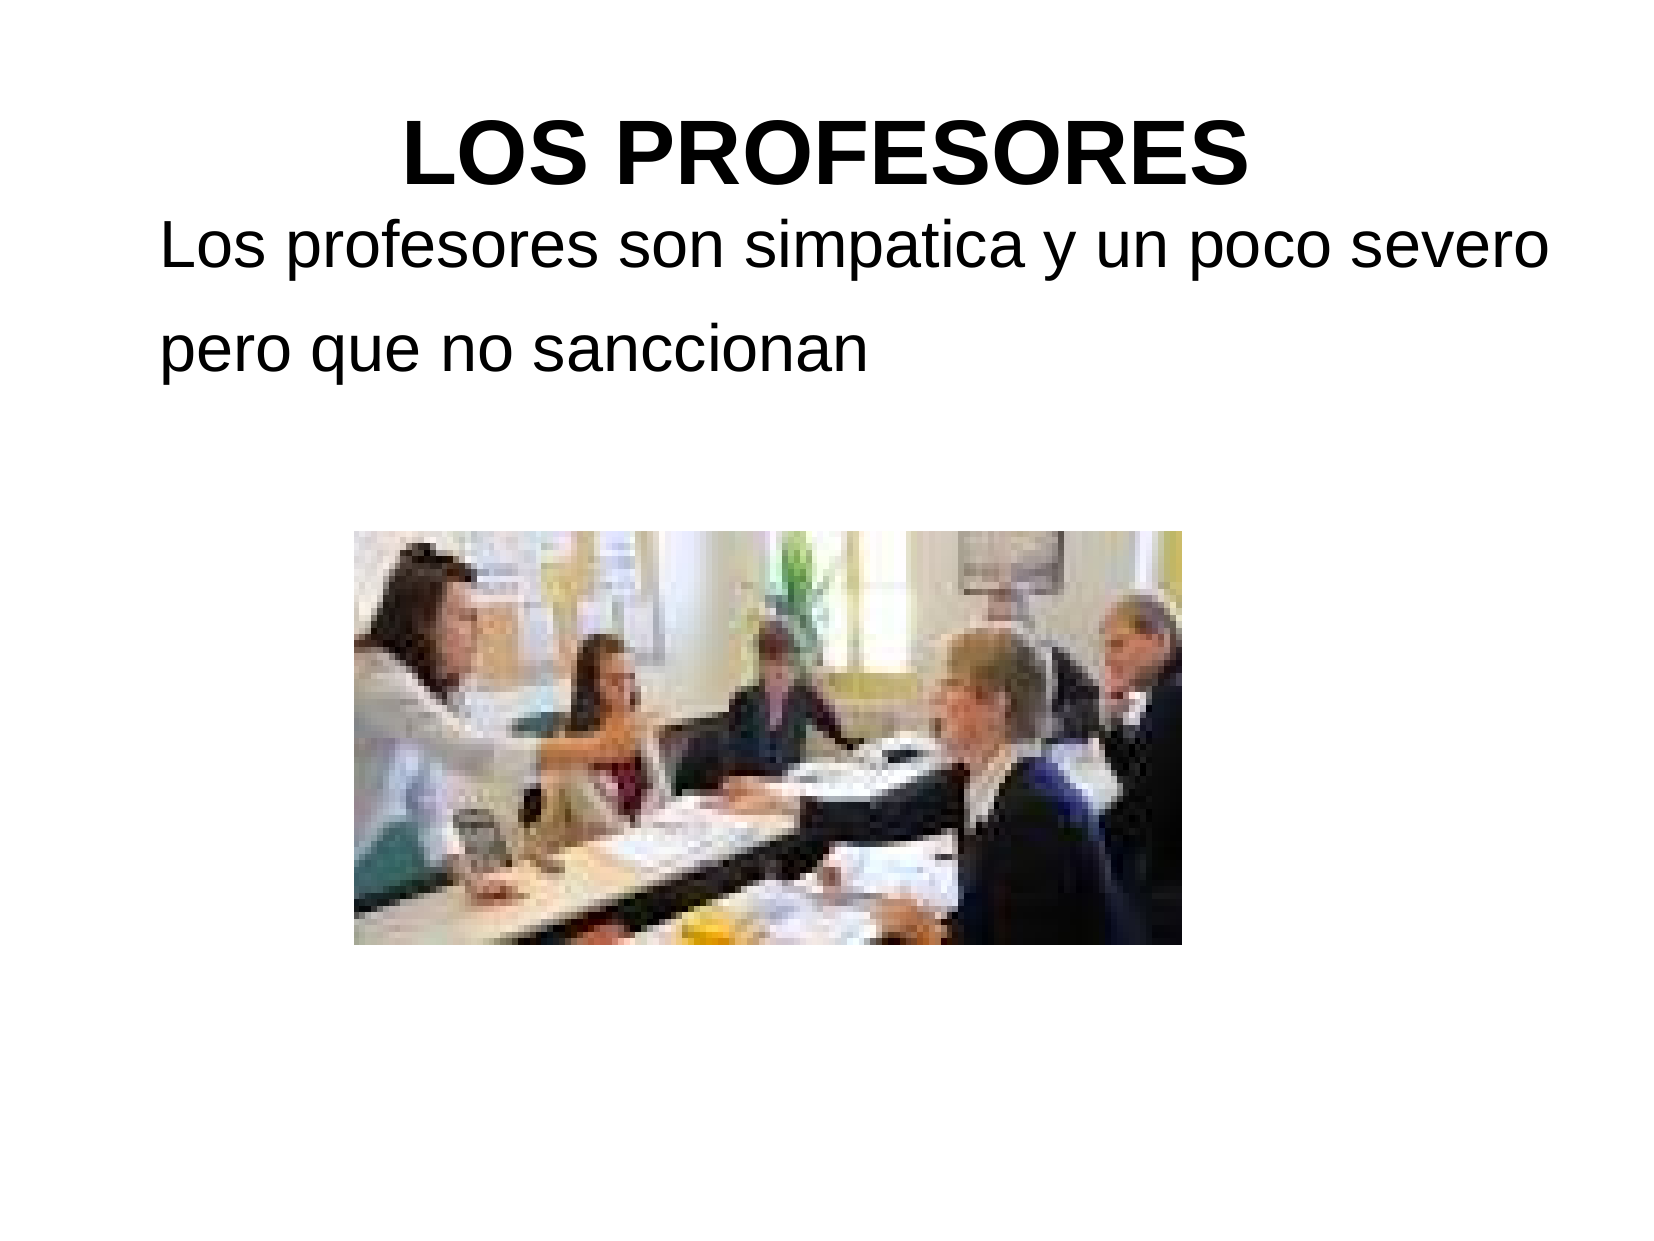

# LOS PROFESORES
Los profesores son simpatica y un poco severo
pero que no sanccionan